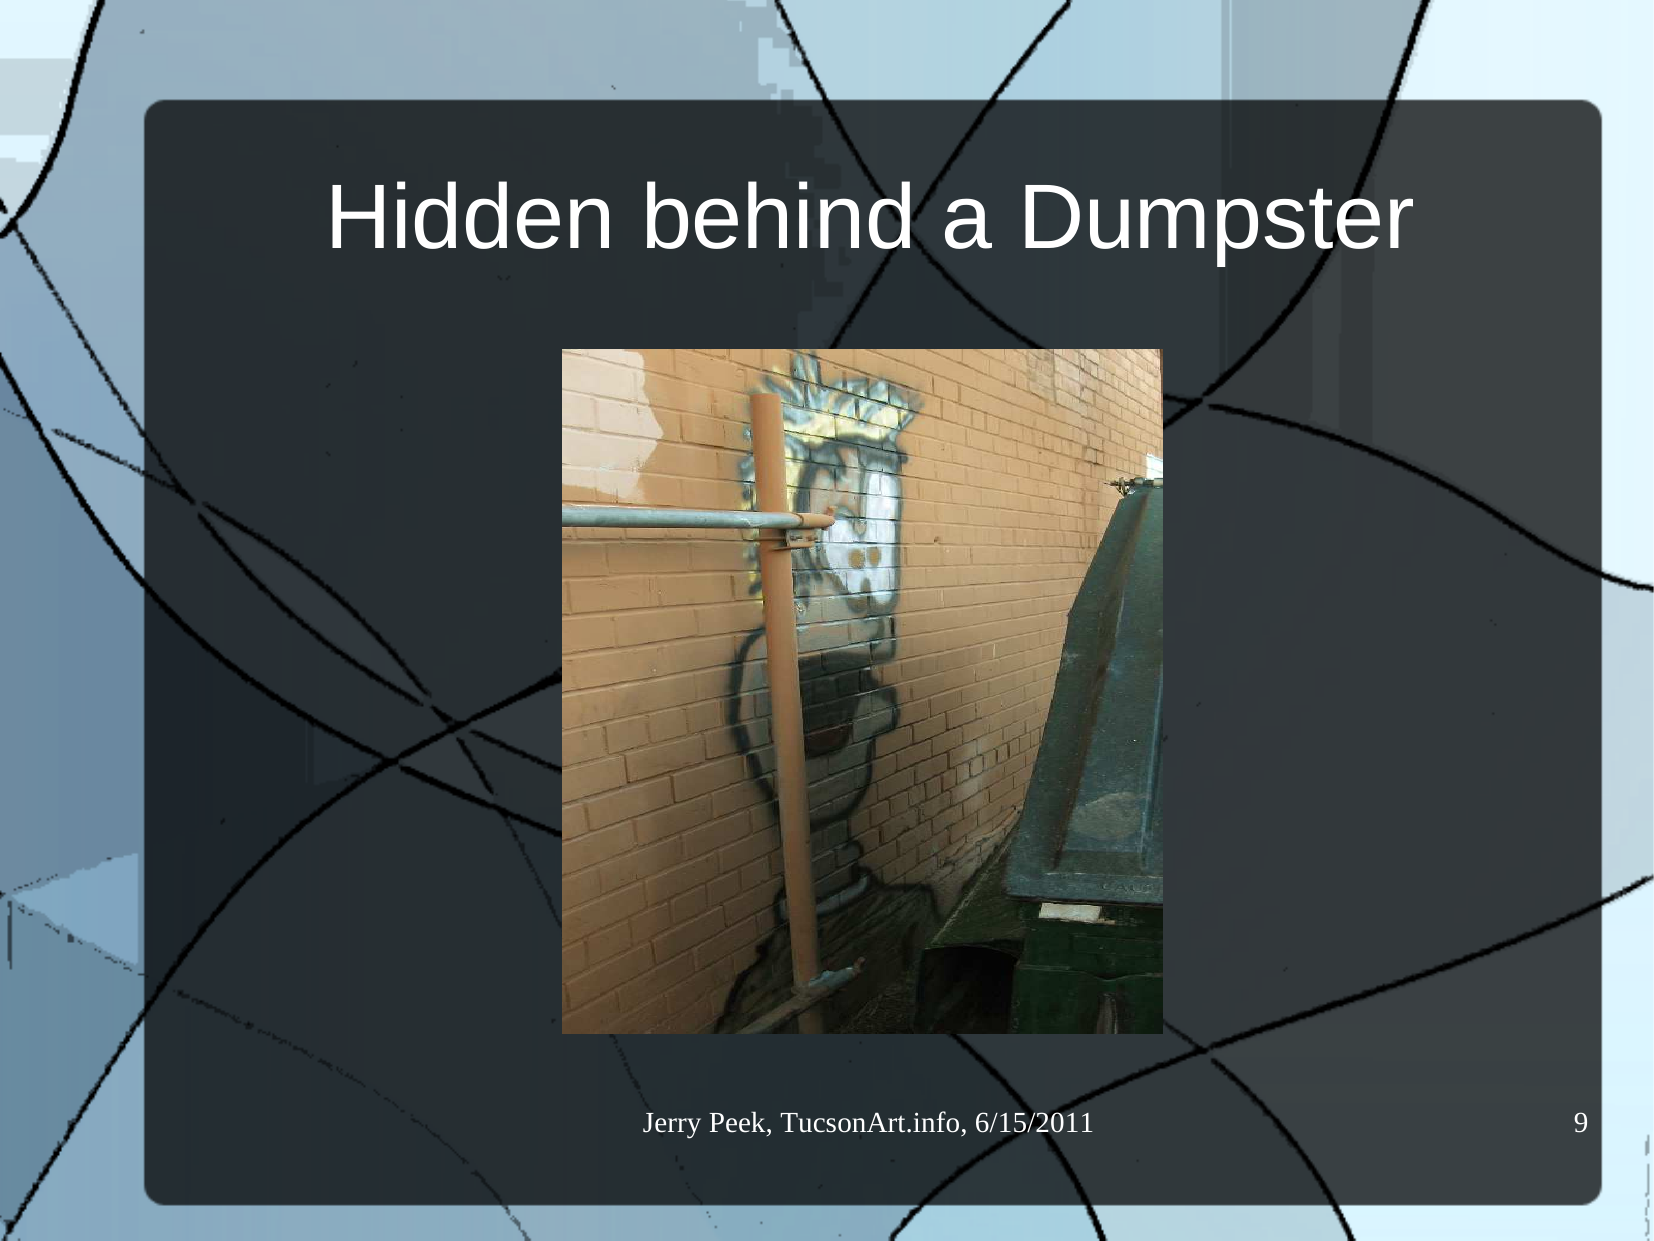

# Hidden behind a Dumpster
Jerry Peek, TucsonArt.info, 6/15/2011
9